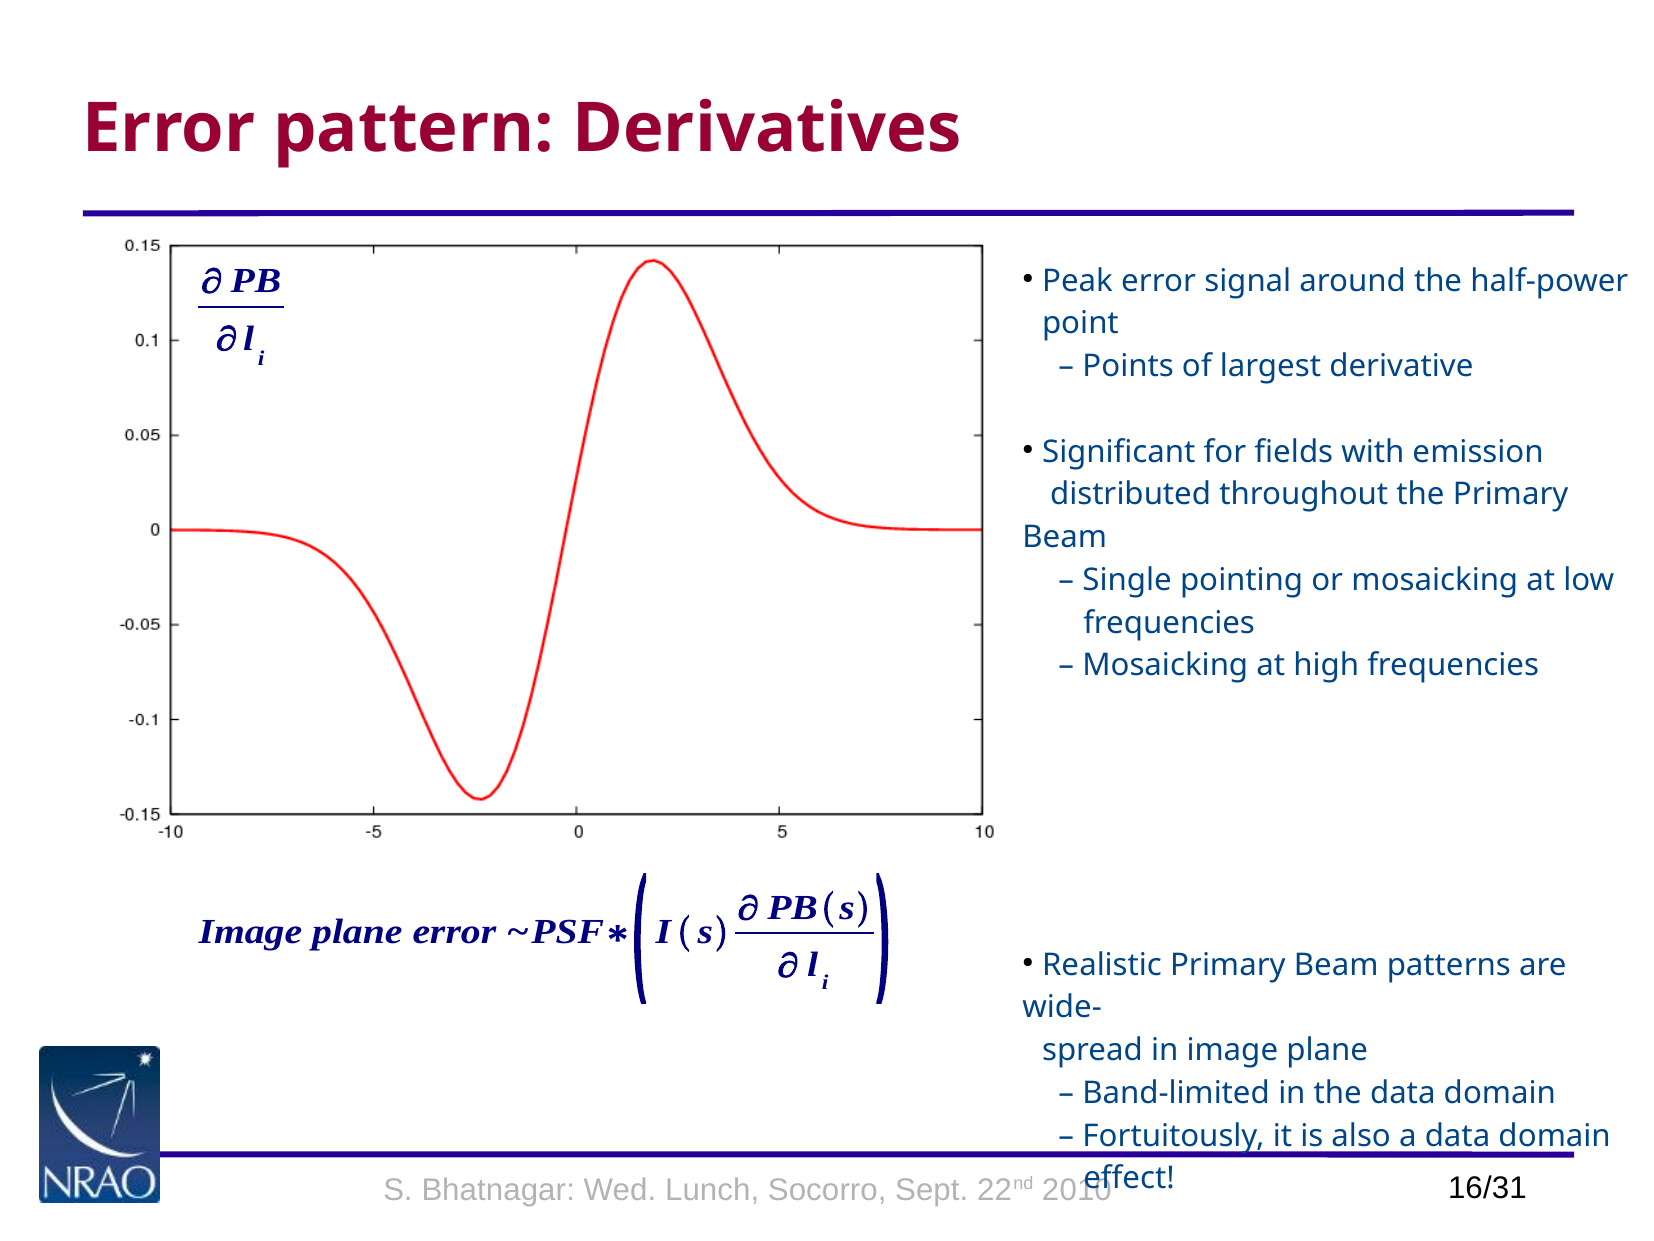

# Error pattern: Derivatives
 Peak error signal around the half-power
 point
 – Points of largest derivative
 Significant for fields with emission
 distributed throughout the Primary Beam
 – Single pointing or mosaicking at low
 frequencies
 – Mosaicking at high frequencies
 Realistic Primary Beam patterns are wide-
 spread in image plane
 – Band-limited in the data domain
 – Fortuitously, it is also a data domain
 effect!
 Hint: Think of sinc(x) vs Pill-box functions